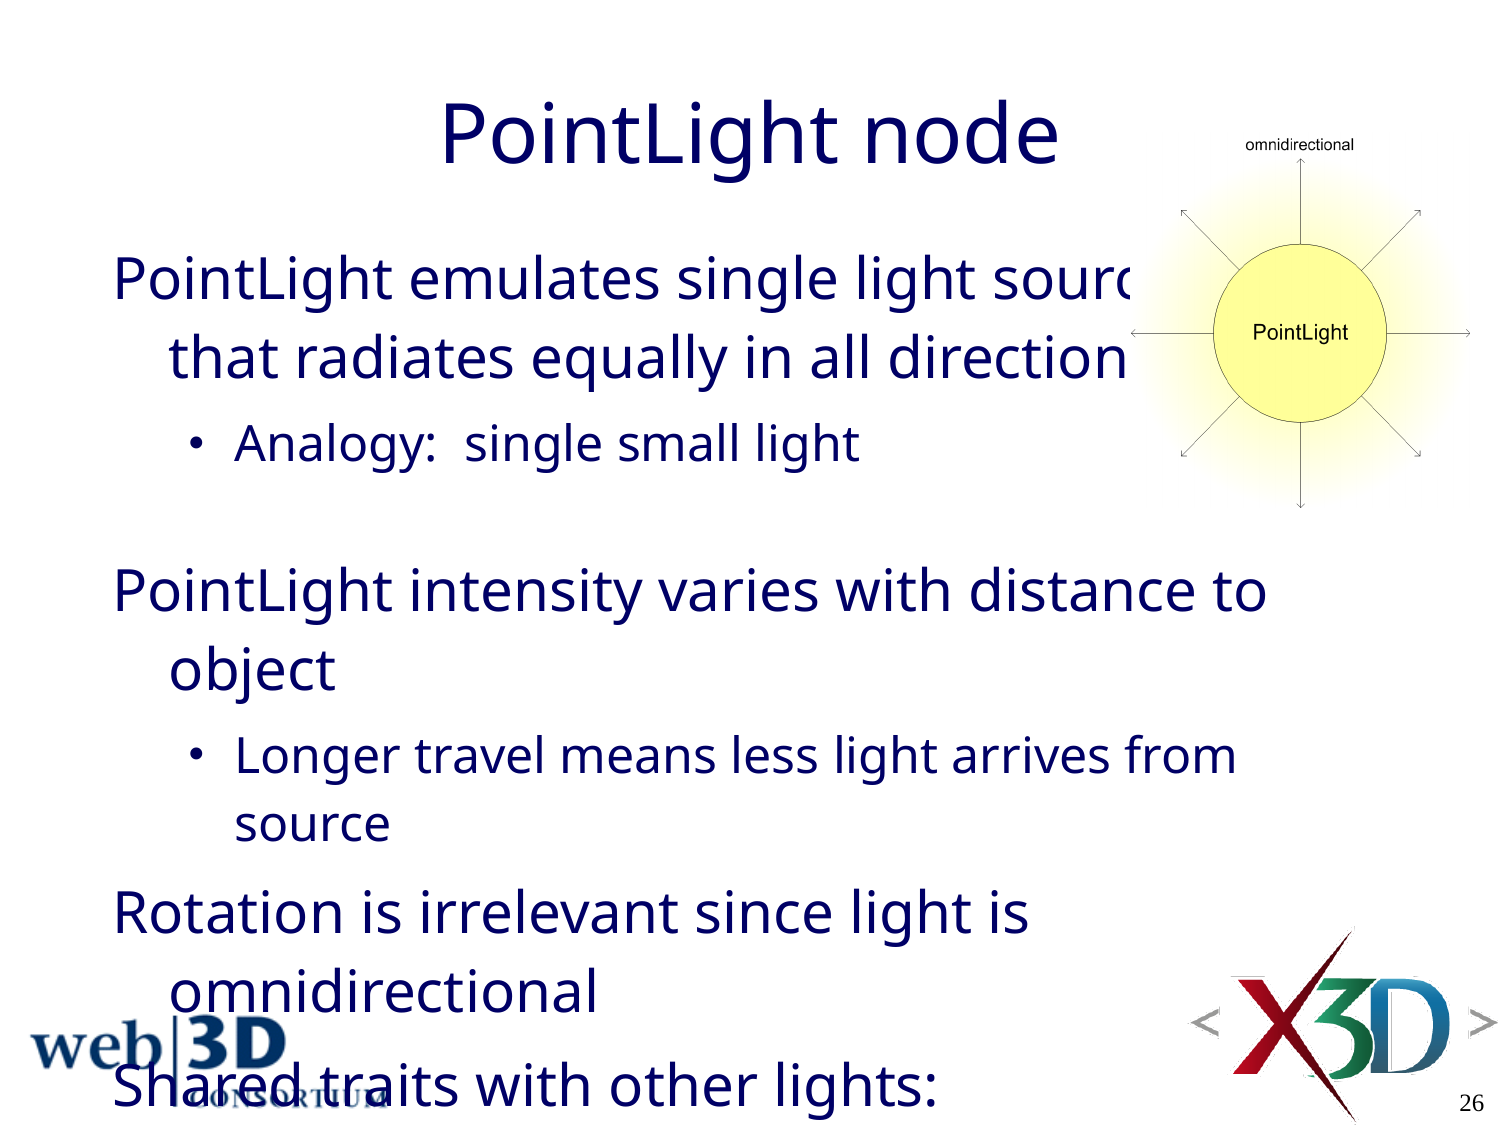

# PointLight node
PointLight emulates single light source that radiates equally in all directions
Analogy: single small light
PointLight intensity varies with distance to object
Longer travel means less light arrives from source
Rotation is irrelevant since light is omnidirectional
Shared traits with other lights:
No shadows, light not blocked by other geometry
No visible representation in space of light itself